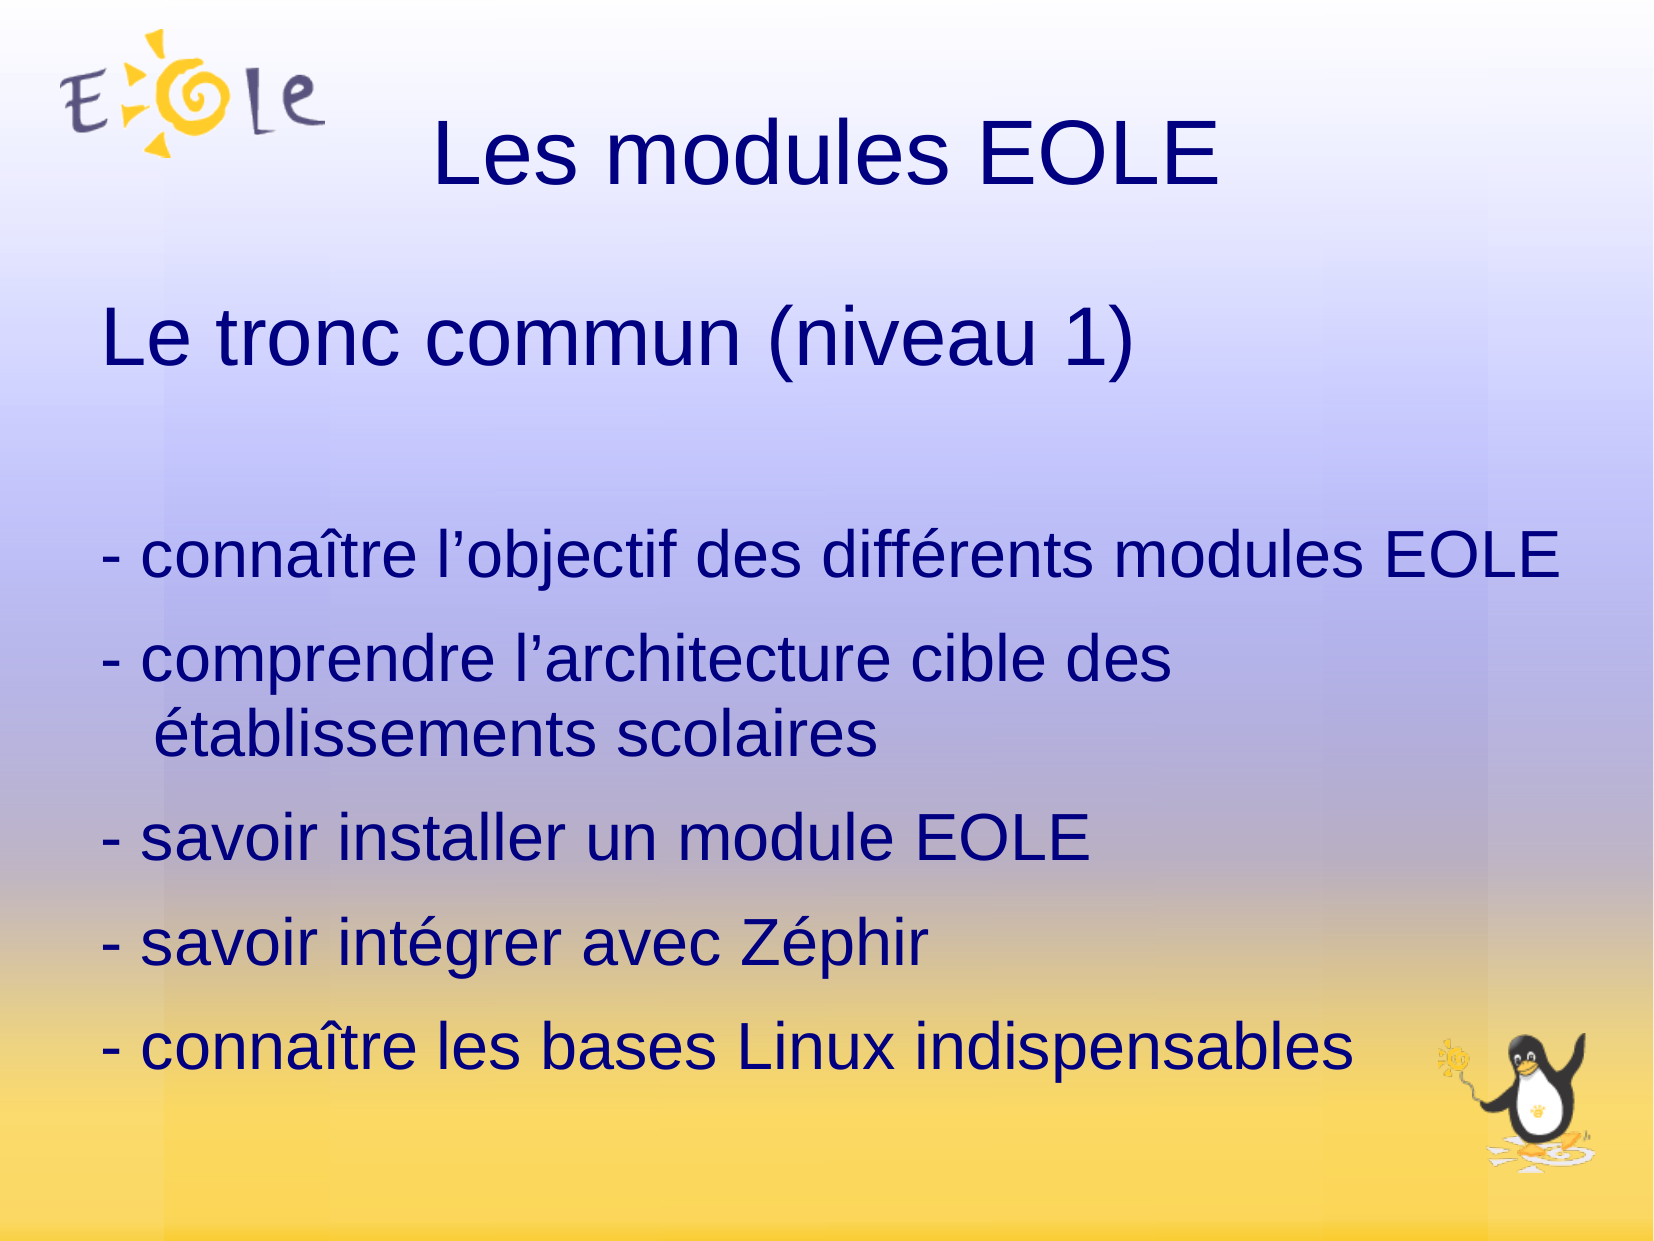

# Les modules EOLE
Le tronc commun (niveau 1)
- connaître l’objectif des différents modules EOLE
- comprendre l’architecture cible des établissements scolaires
- savoir installer un module EOLE
- savoir intégrer avec Zéphir
- connaître les bases Linux indispensables